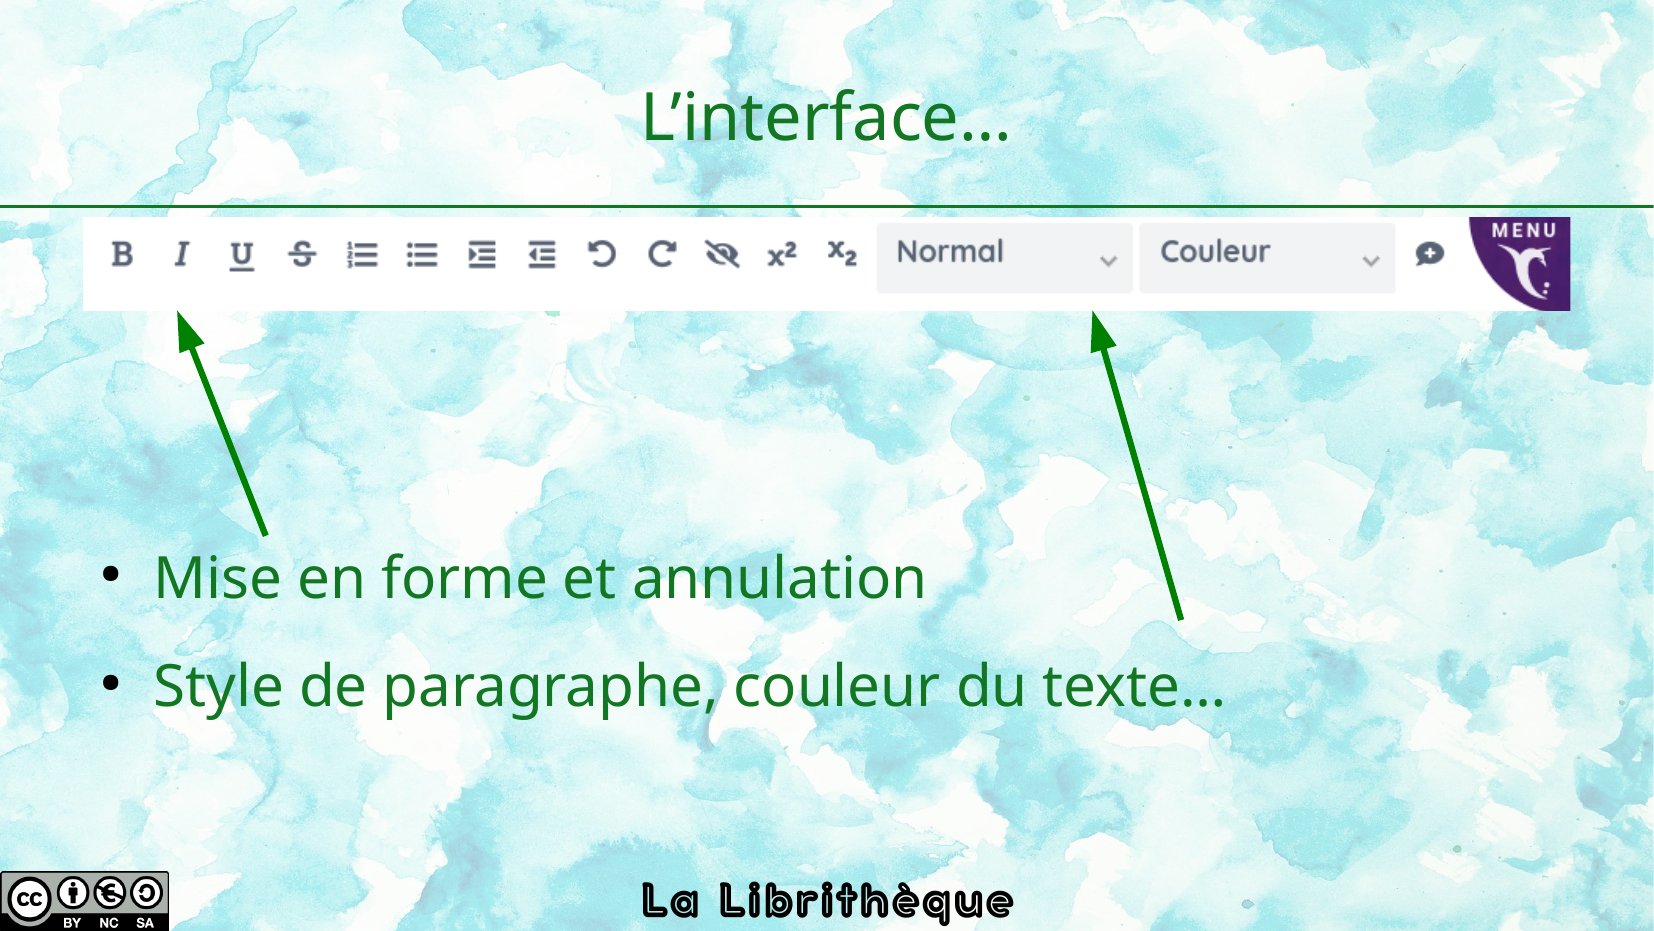

# L’interface…
Mise en forme et annulation
Style de paragraphe, couleur du texte…